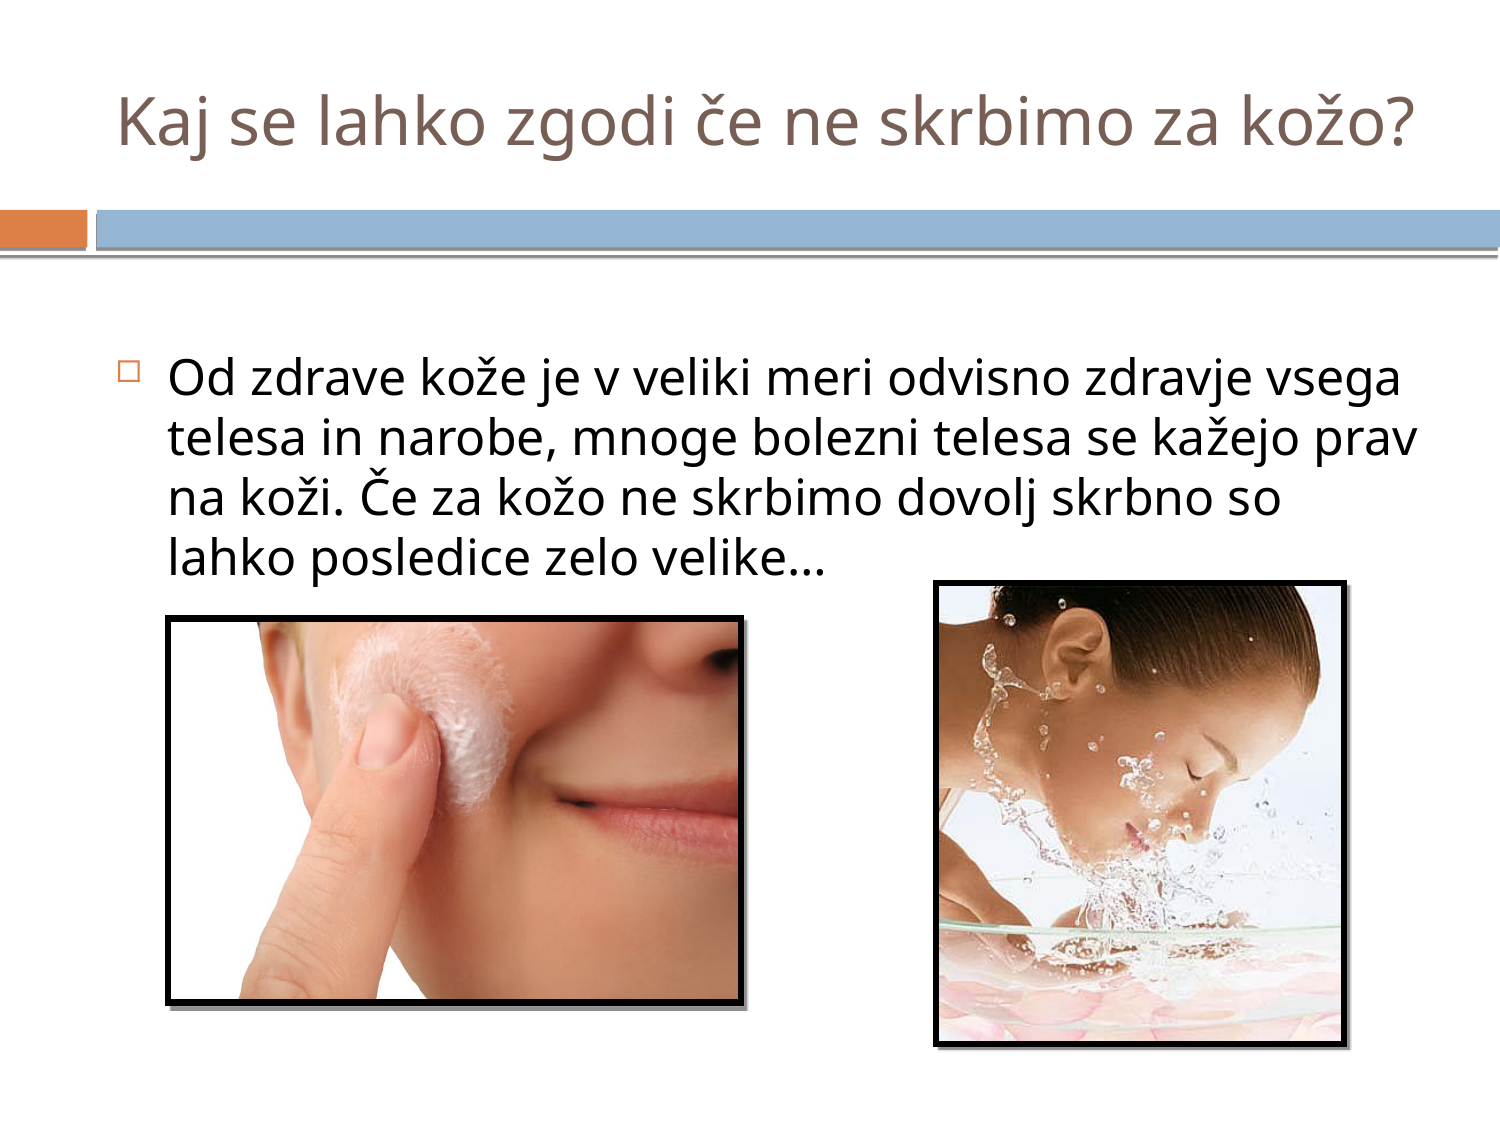

# Kaj se lahko zgodi če ne skrbimo za kožo?
Od zdrave kože je v veliki meri odvisno zdravje vsega telesa in narobe, mnoge bolezni telesa se kažejo prav na koži. Če za kožo ne skrbimo dovolj skrbno so lahko posledice zelo velike…